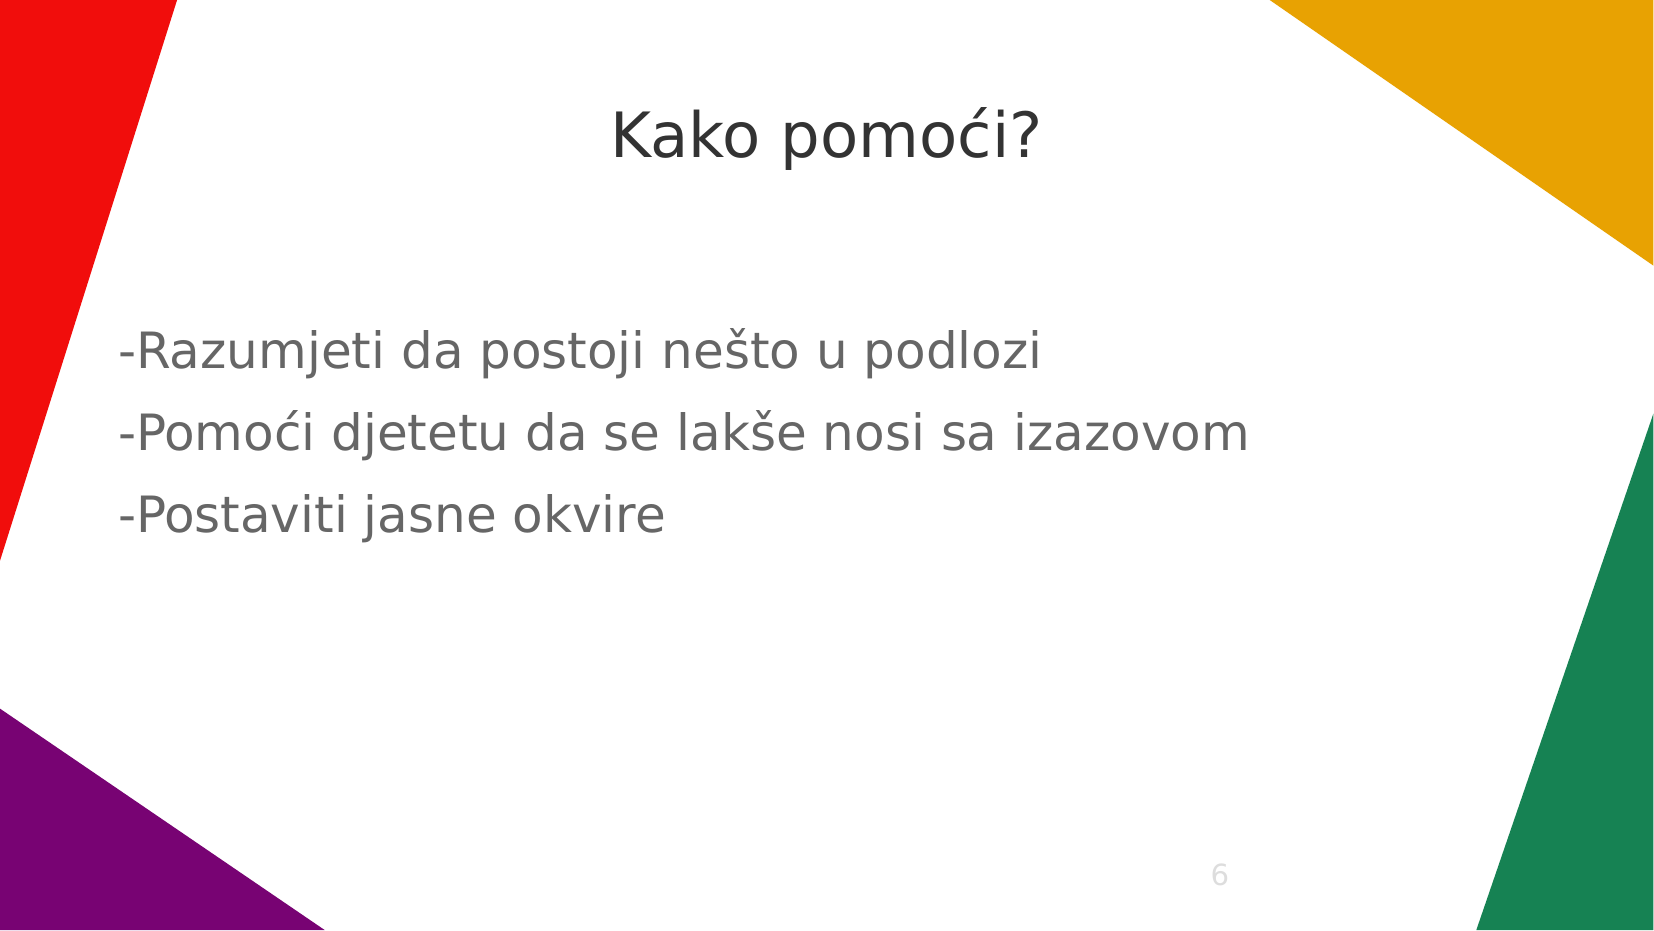

# Kako pomoći?
-Razumjeti da postoji nešto u podlozi
-Pomoći djetetu da se lakše nosi sa izazovom
-Postaviti jasne okvire